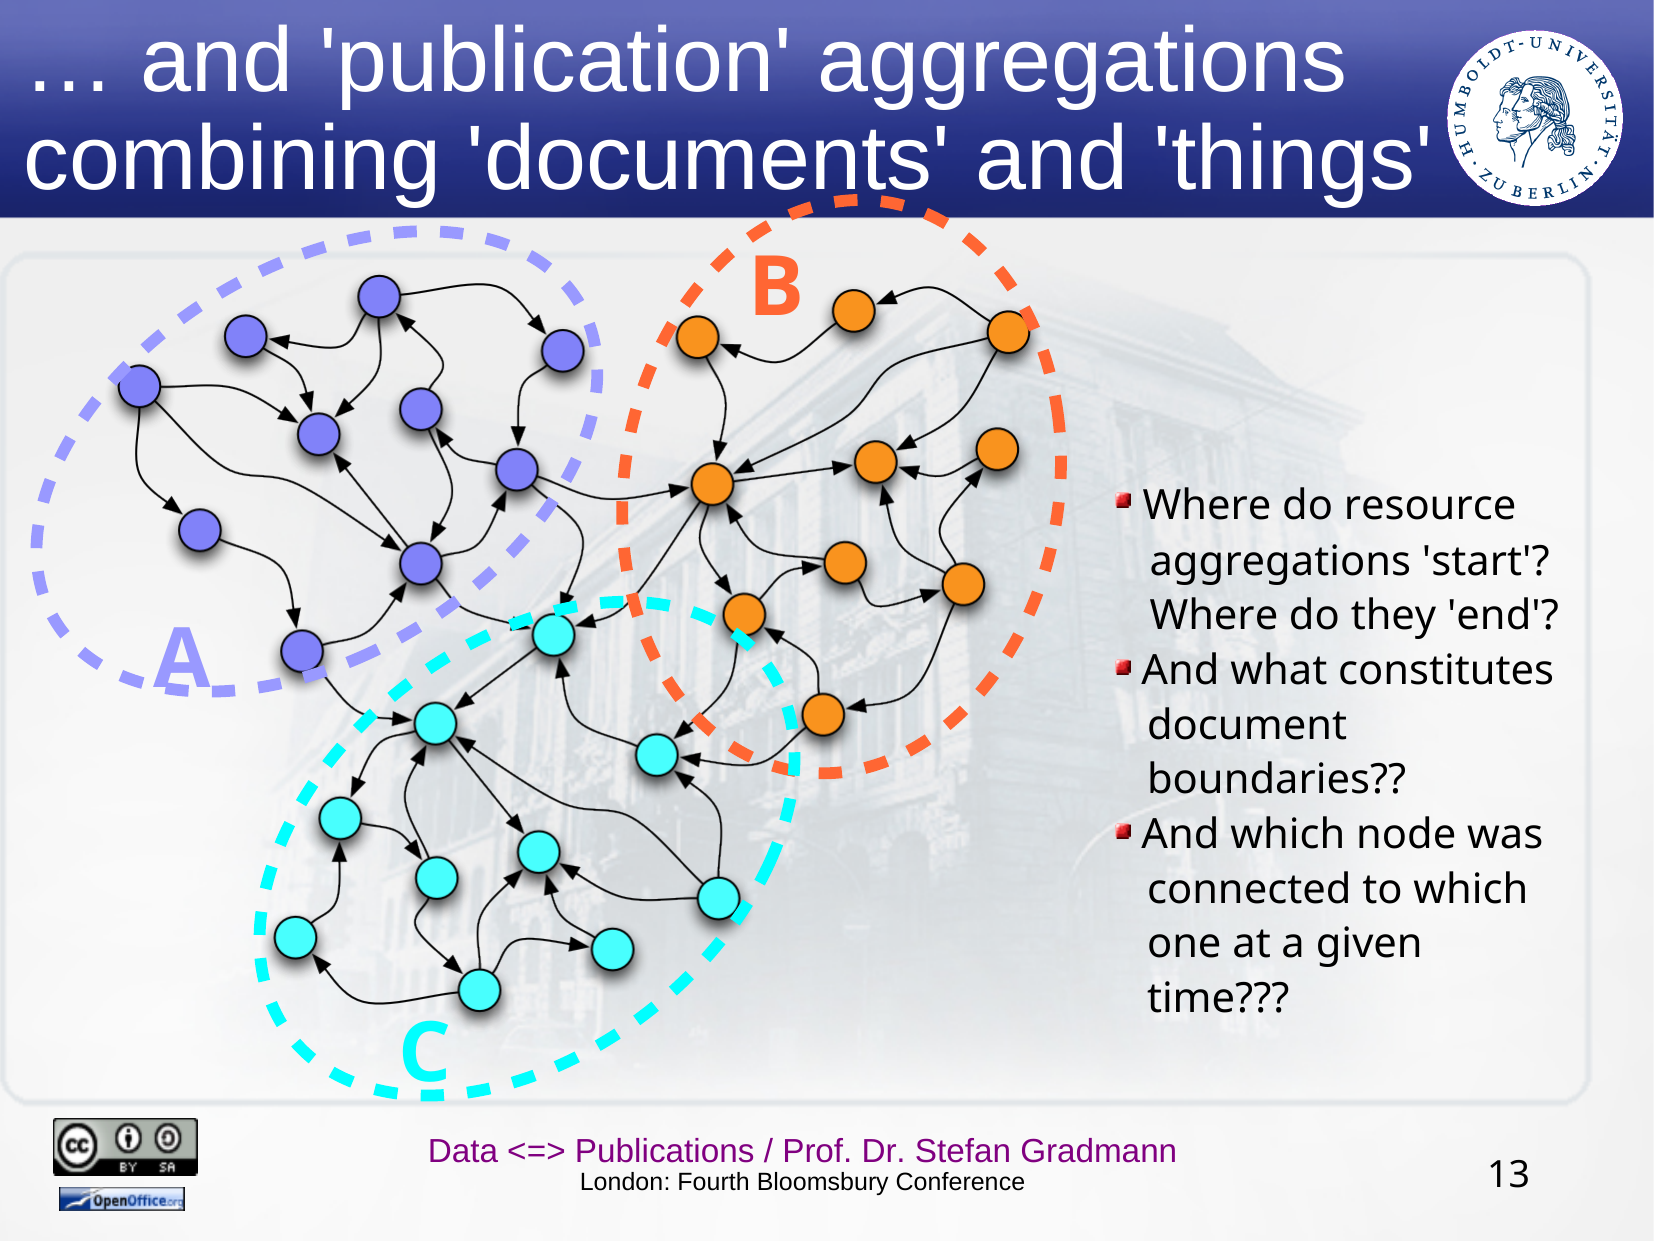

# … and 'publication' aggregations combining 'documents' and 'things'
B
A
 Where do resource aggregations 'start'? Where do they 'end'?
 And what constitutes document boundaries??
 And which node was connected to which one at a given time???
C
Data <=> Publications / Prof. Dr. Stefan Gradmann